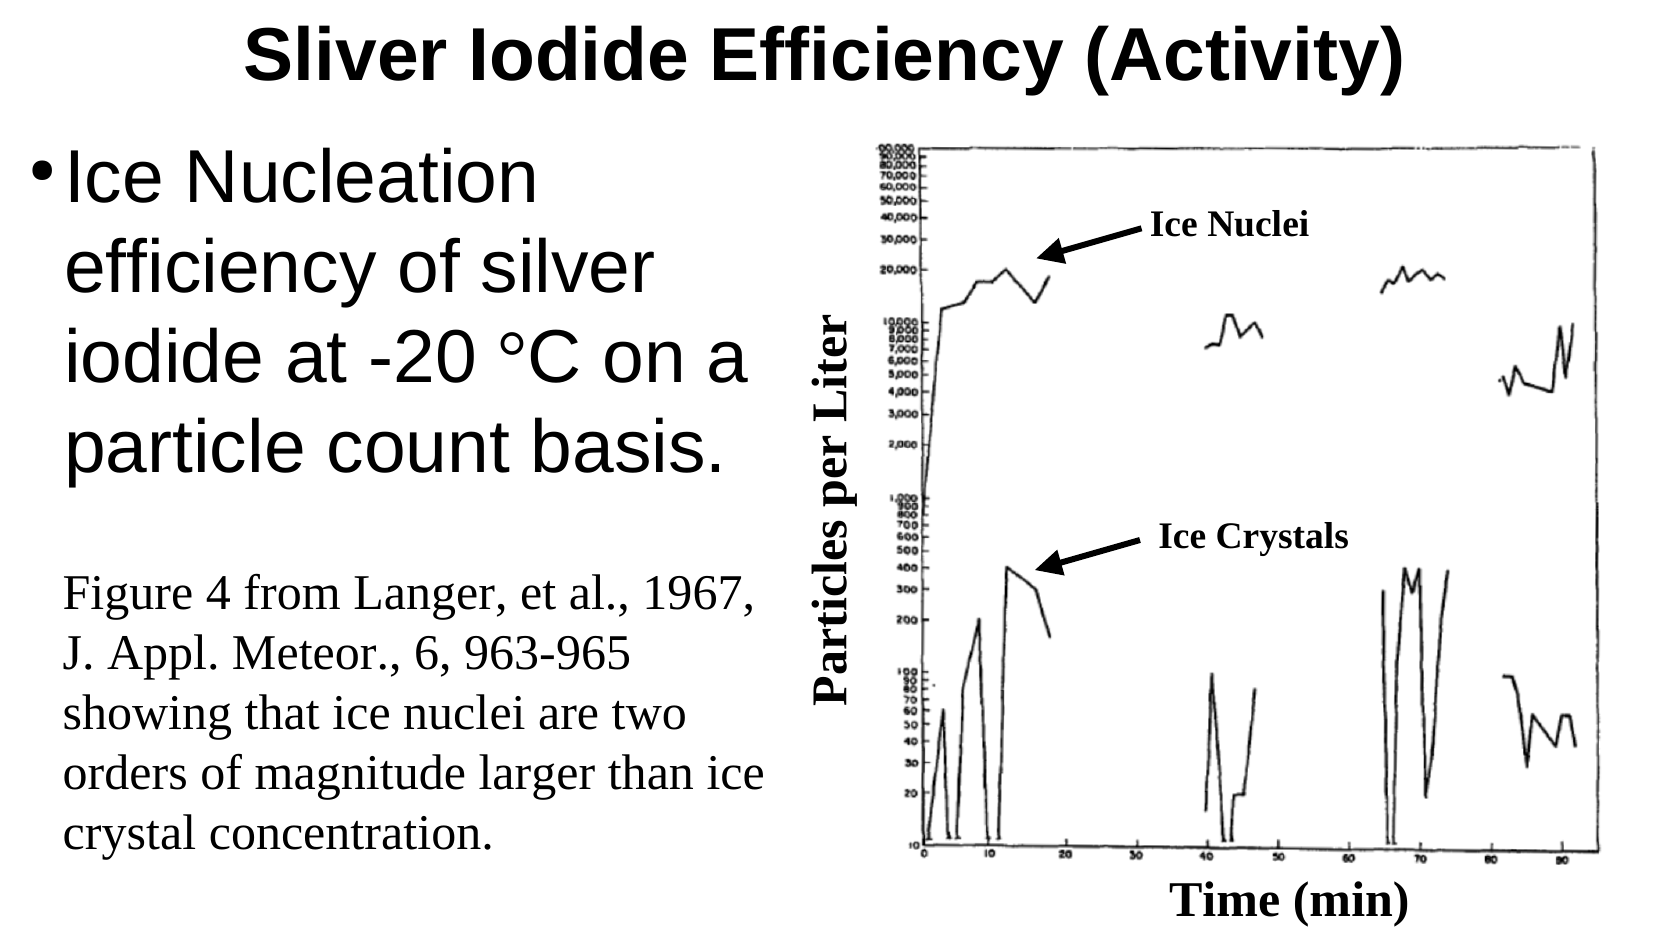

# Sliver Iodide Efficiency (Activity)
Ice Nucleation efficiency of silver iodide at -20 °C on a particle count basis.
Ice Nuclei
Particles per Liter
Ice Crystals
Figure 4 from Langer, et al., 1967, J. Appl. Meteor., 6, 963-965 showing that ice nuclei are two orders of magnitude larger than ice crystal concentration.
Time (min)
Time (min)
Time (min)